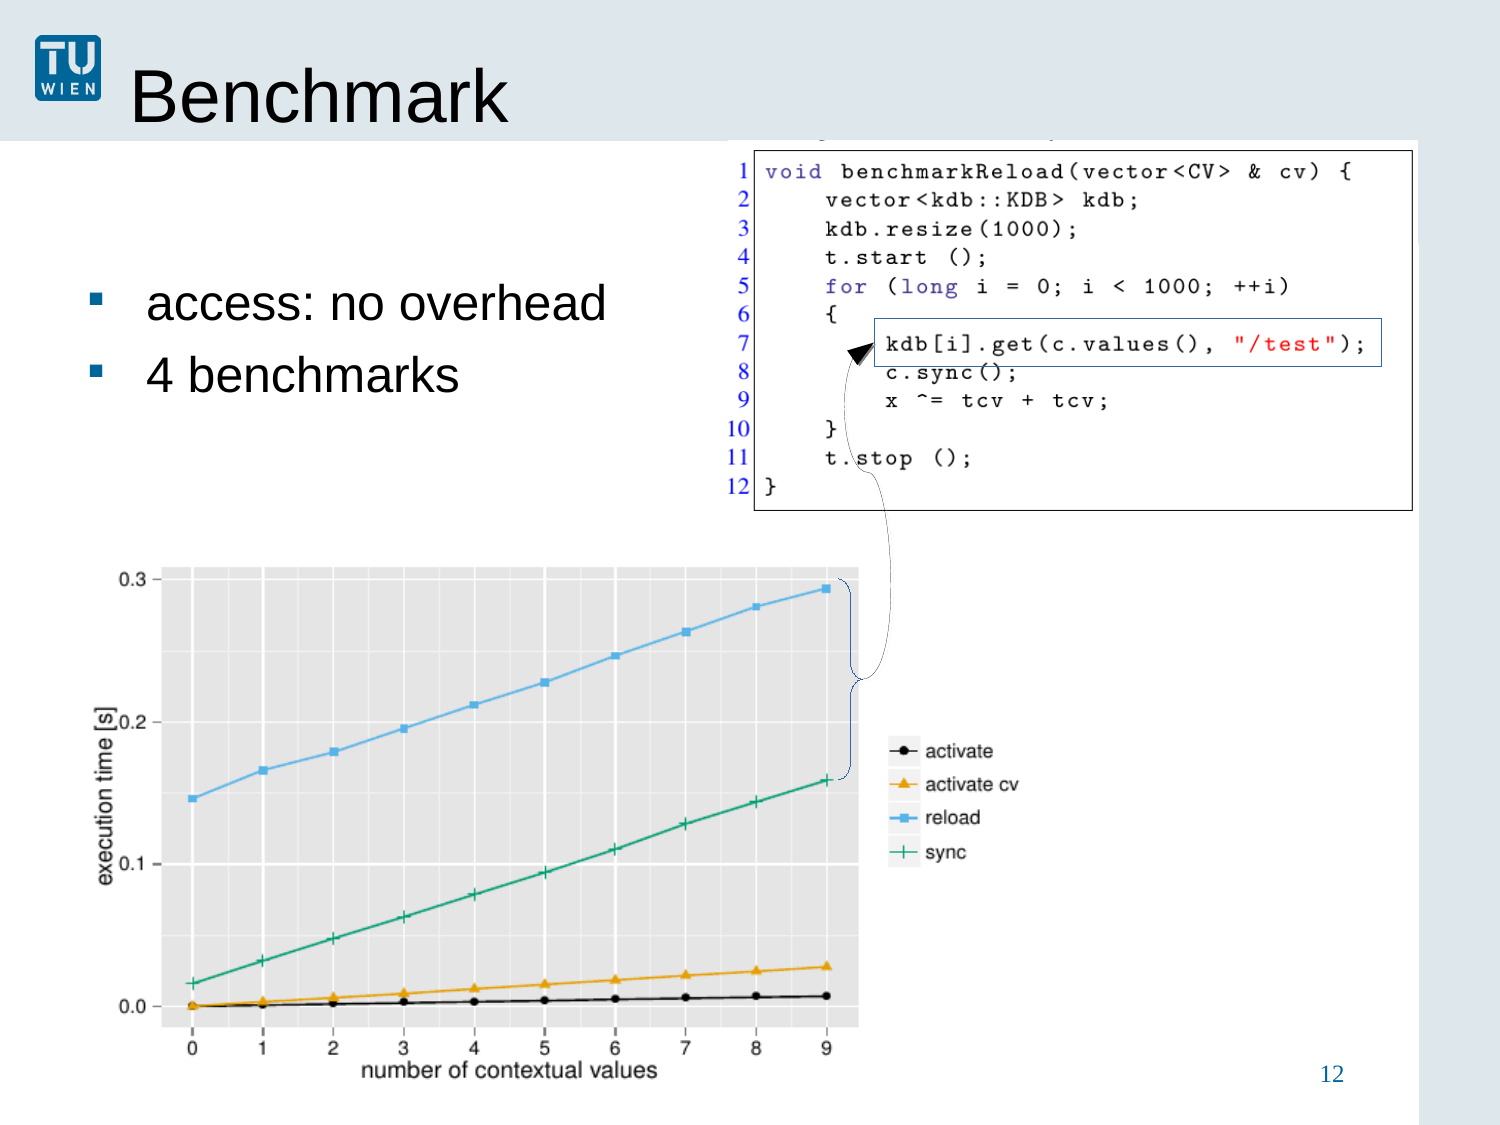

# Benchmark
access: no overhead
4 benchmarks
12